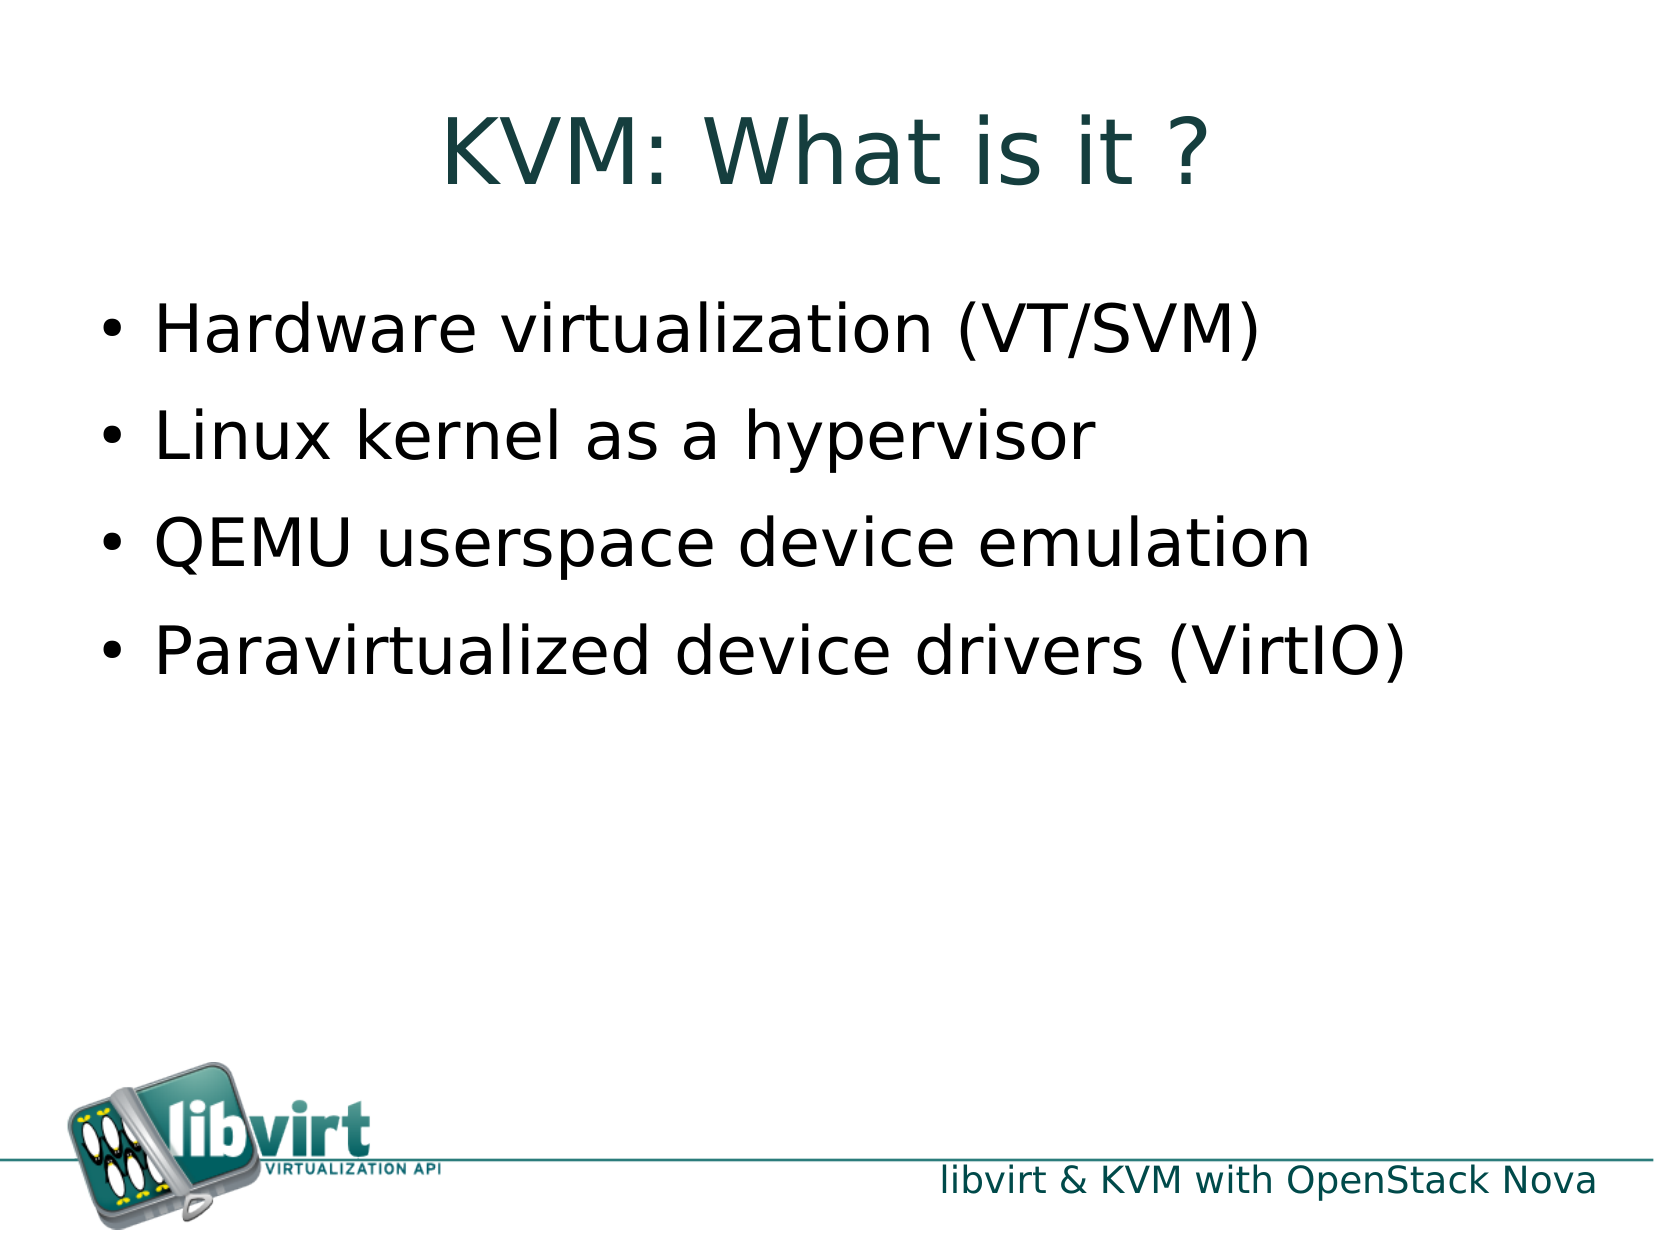

# KVM: What is it ?
Hardware virtualization (VT/SVM)
Linux kernel as a hypervisor
QEMU userspace device emulation
Paravirtualized device drivers (VirtIO)
libvirt & KVM with OpenStack Nova